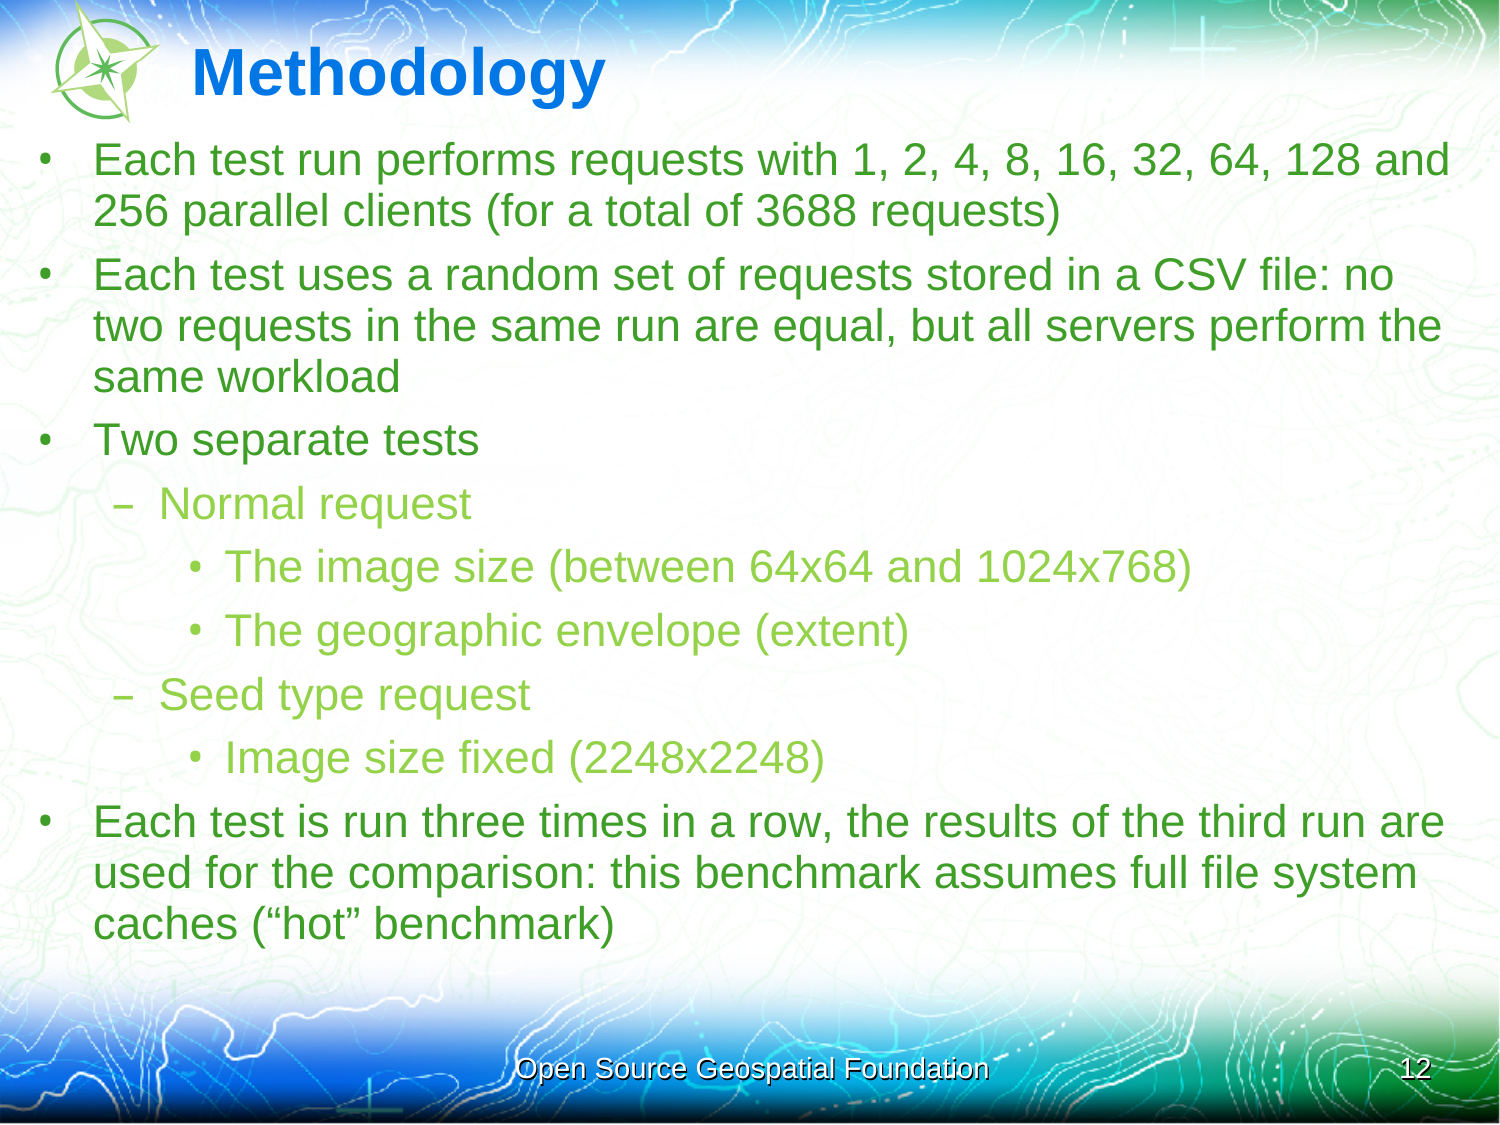

# Methodology
Each test run performs requests with 1, 2, 4, 8, 16, 32, 64, 128 and 256 parallel clients (for a total of 3688 requests)
Each test uses a random set of requests stored in a CSV file: no two requests in the same run are equal, but all servers perform the same workload
Two separate tests
Normal request
The image size (between 64x64 and 1024x768)
The geographic envelope (extent)
Seed type request
Image size fixed (2248x2248)
Each test is run three times in a row, the results of the third run are used for the comparison: this benchmark assumes full file system caches (“hot” benchmark)
Open Source Geospatial Foundation